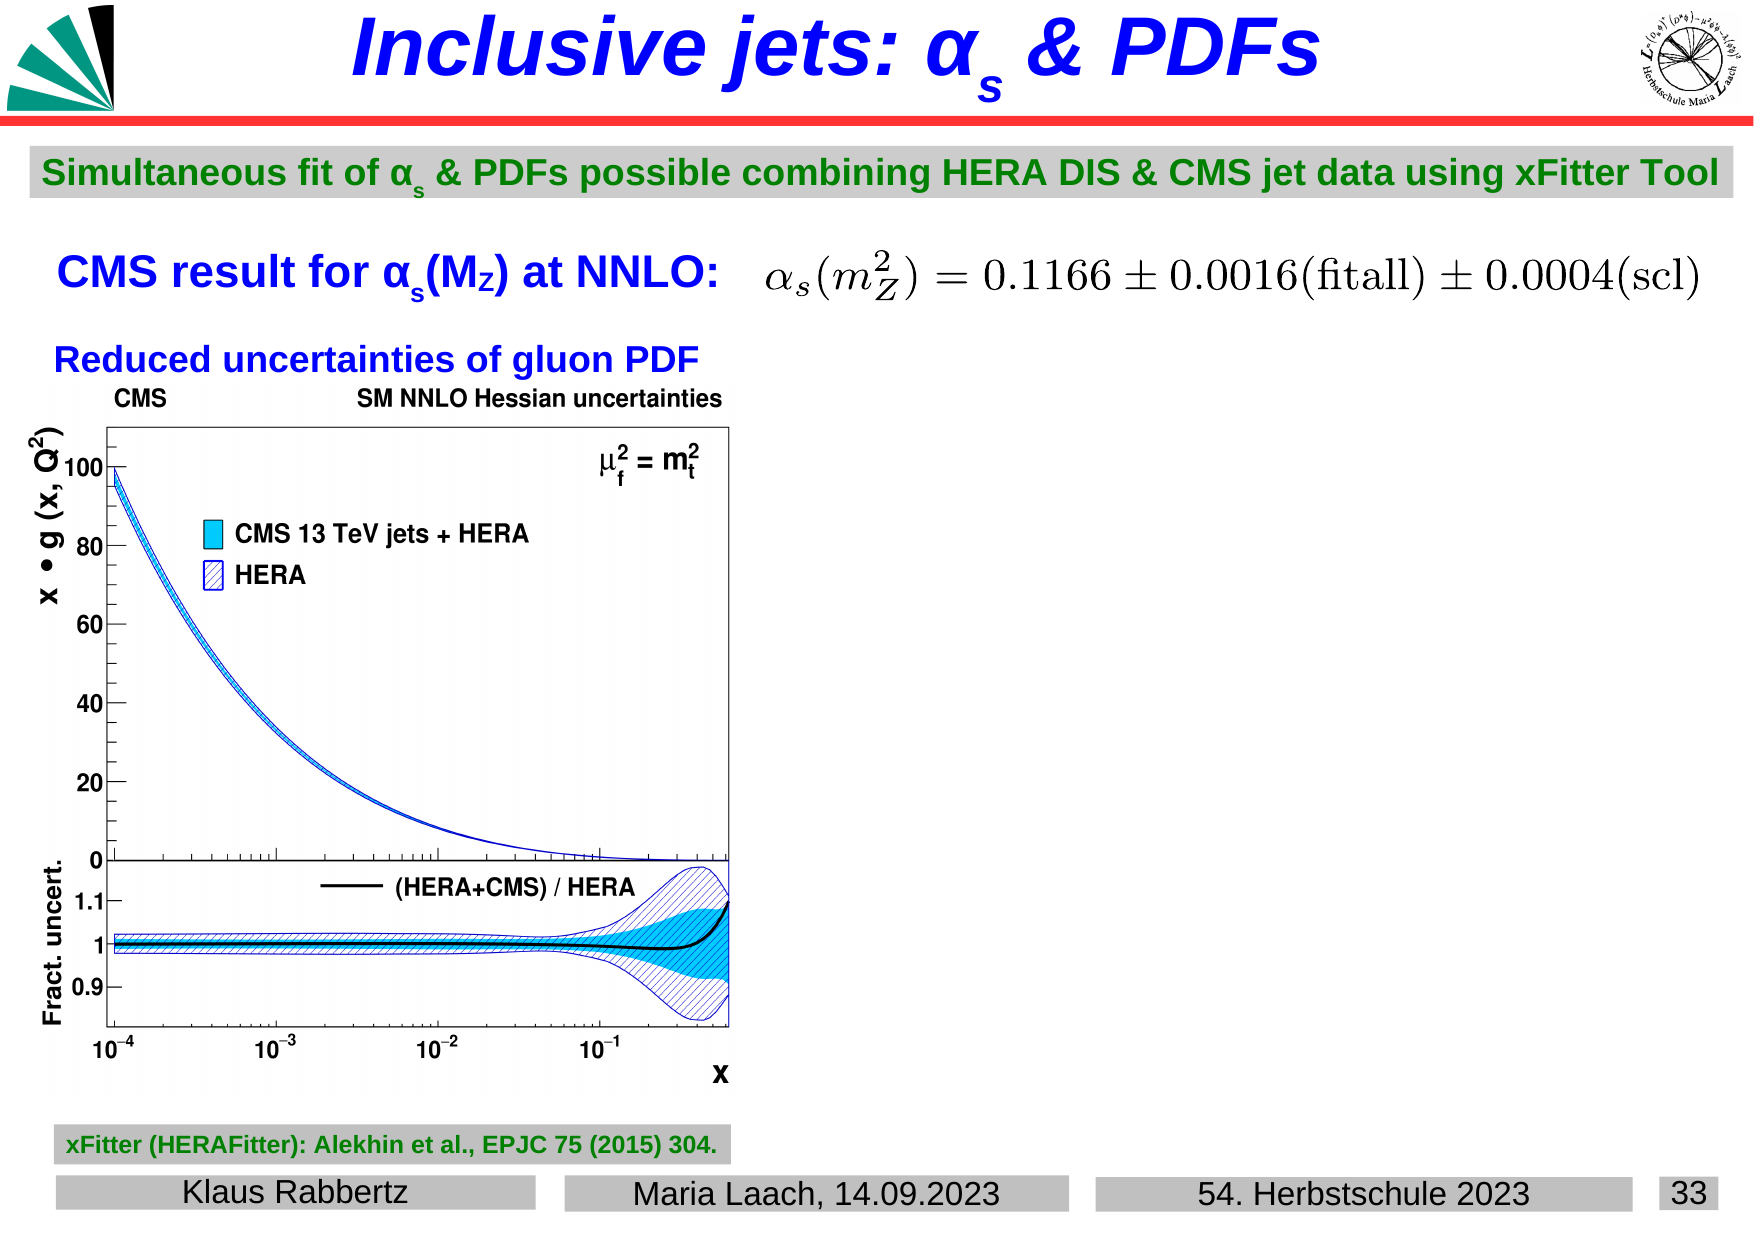

# Inclusive jets: αs & PDFs
Simultaneous fit of αs & PDFs possible combining HERA DIS & CMS jet data using xFitter Tool
CMS result for αs(MZ) at NNLO:
Reduced uncertainties of gluon PDF
xFitter (HERAFitter): Alekhin et al., EPJC 75 (2015) 304.